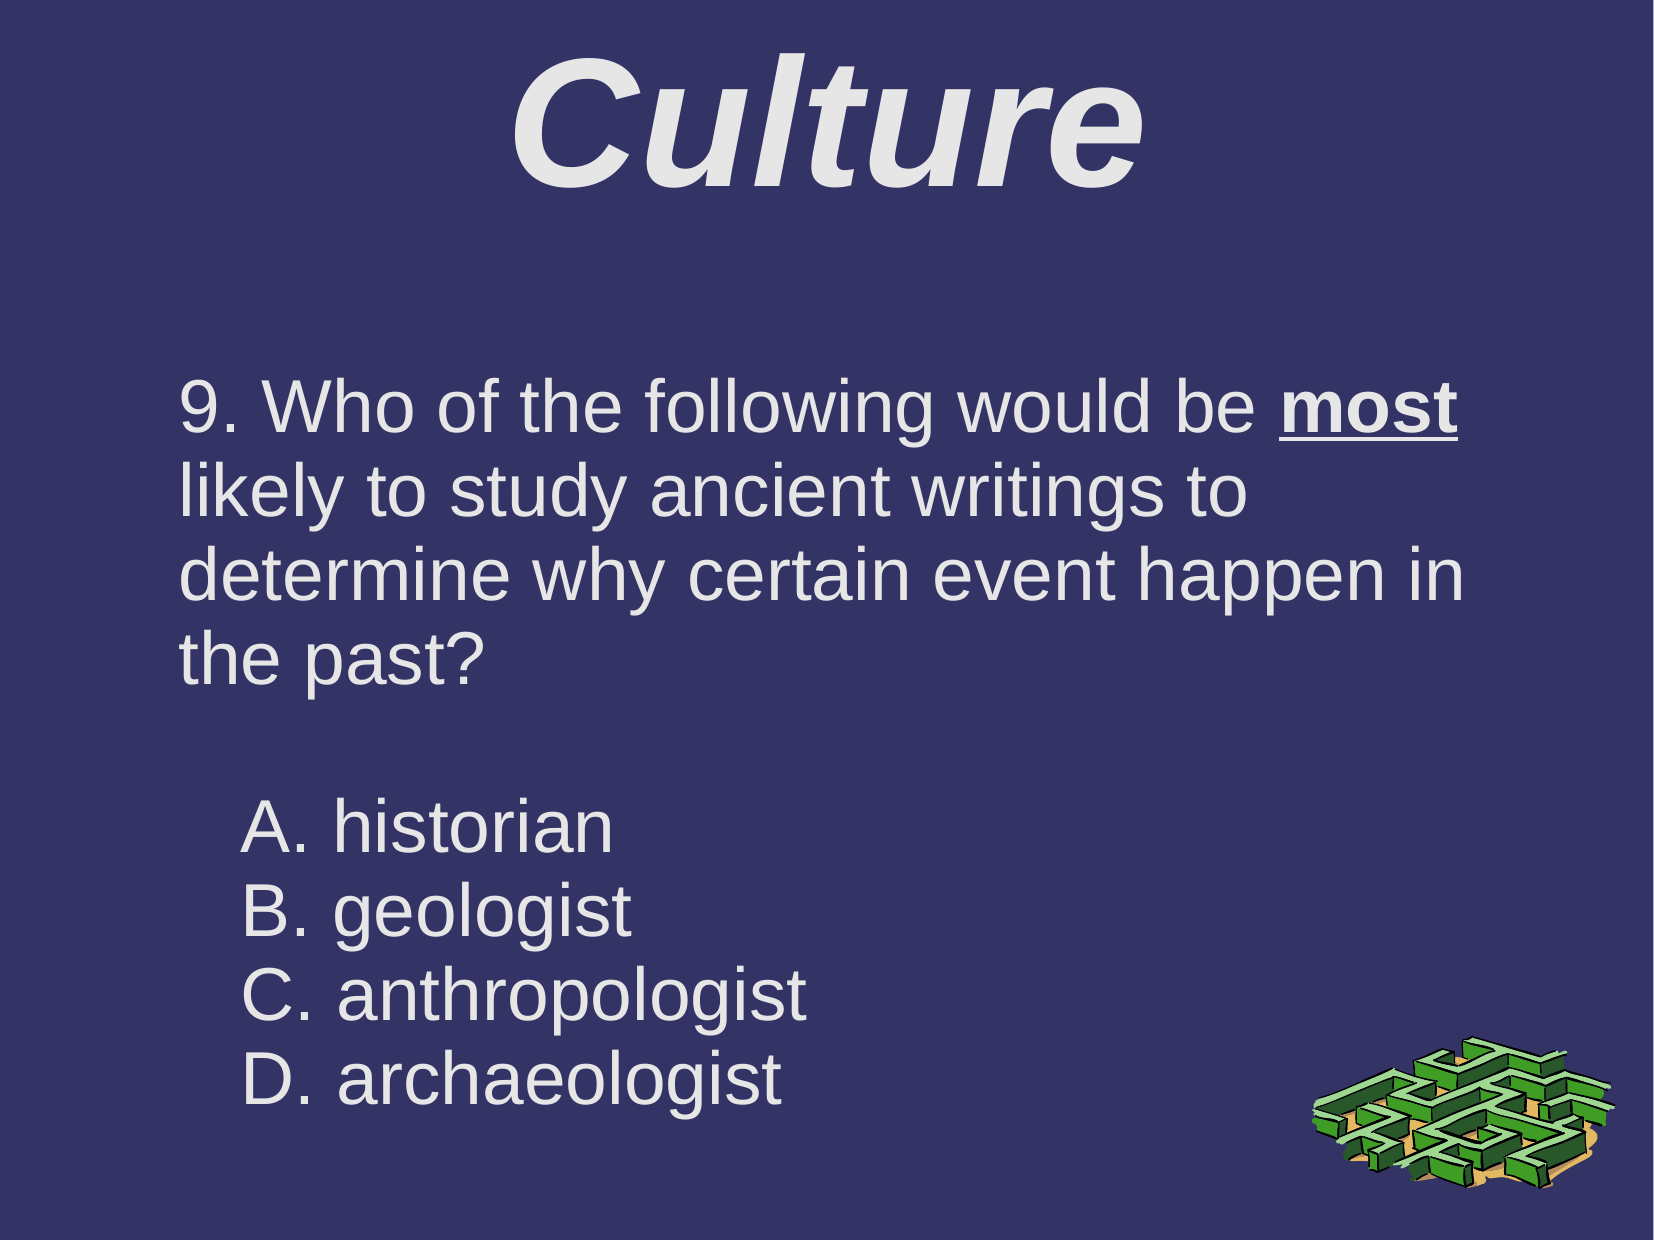

# Culture
9. Who of the following would be most likely to study ancient writings to determine why certain event happen in the past?
 A. historian
 B. geologist
 C. anthropologist
 D. archaeologist